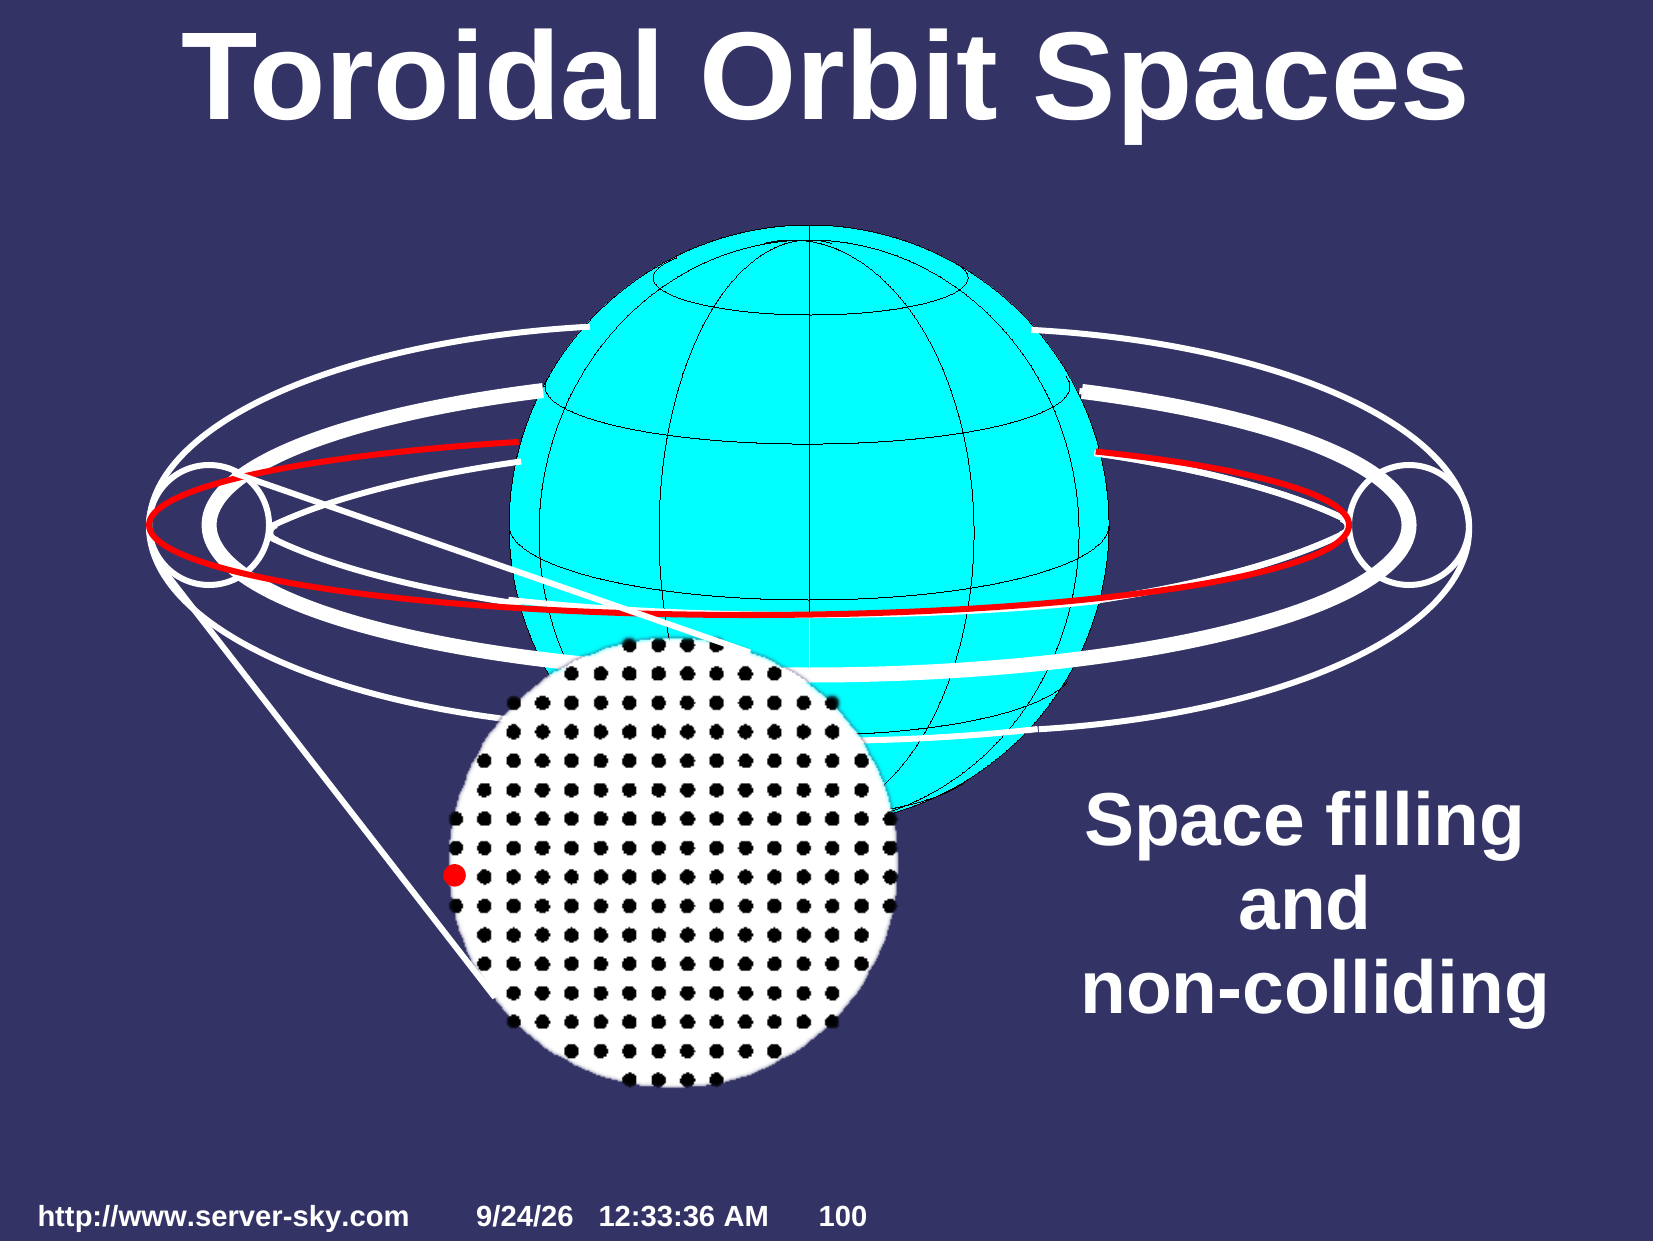

Toroidal Orbit Spaces
Space filling and
 non-colliding